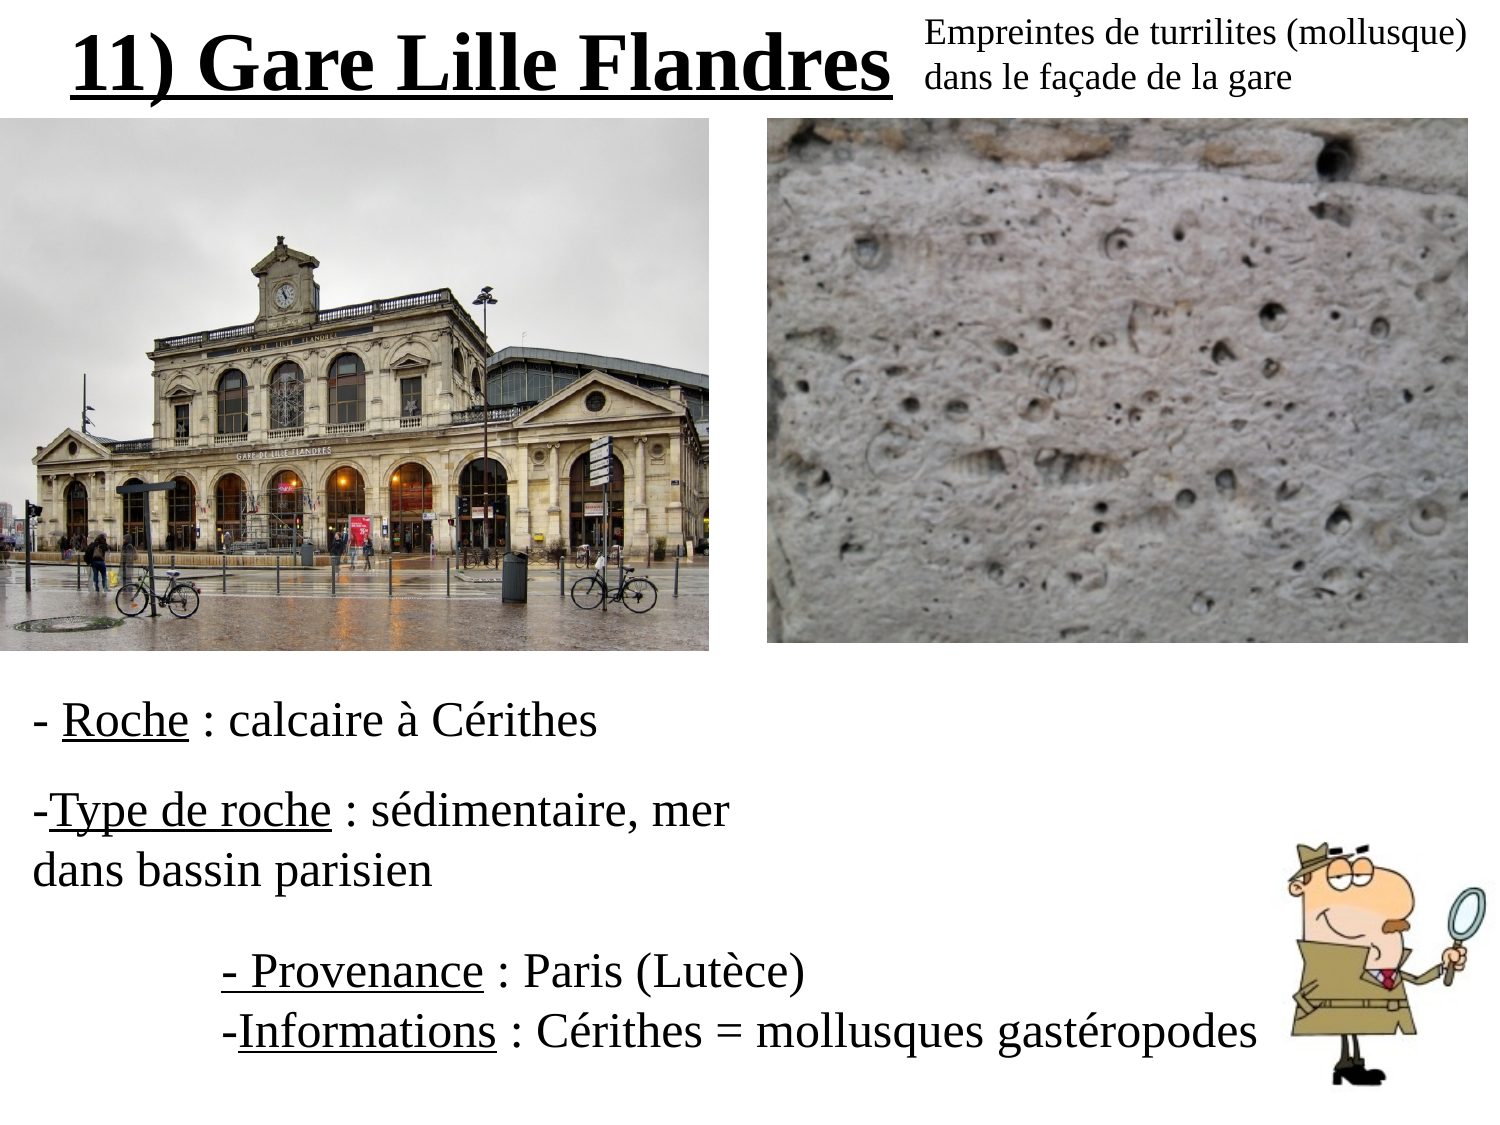

# 11) Gare Lille Flandres
Empreintes de turrilites (mollusque) dans le façade de la gare
- Roche : calcaire à Cérithes
-Type de roche : sédimentaire, mer dans bassin parisien
- Provenance : Paris (Lutèce)
-Informations : Cérithes = mollusques gastéropodes